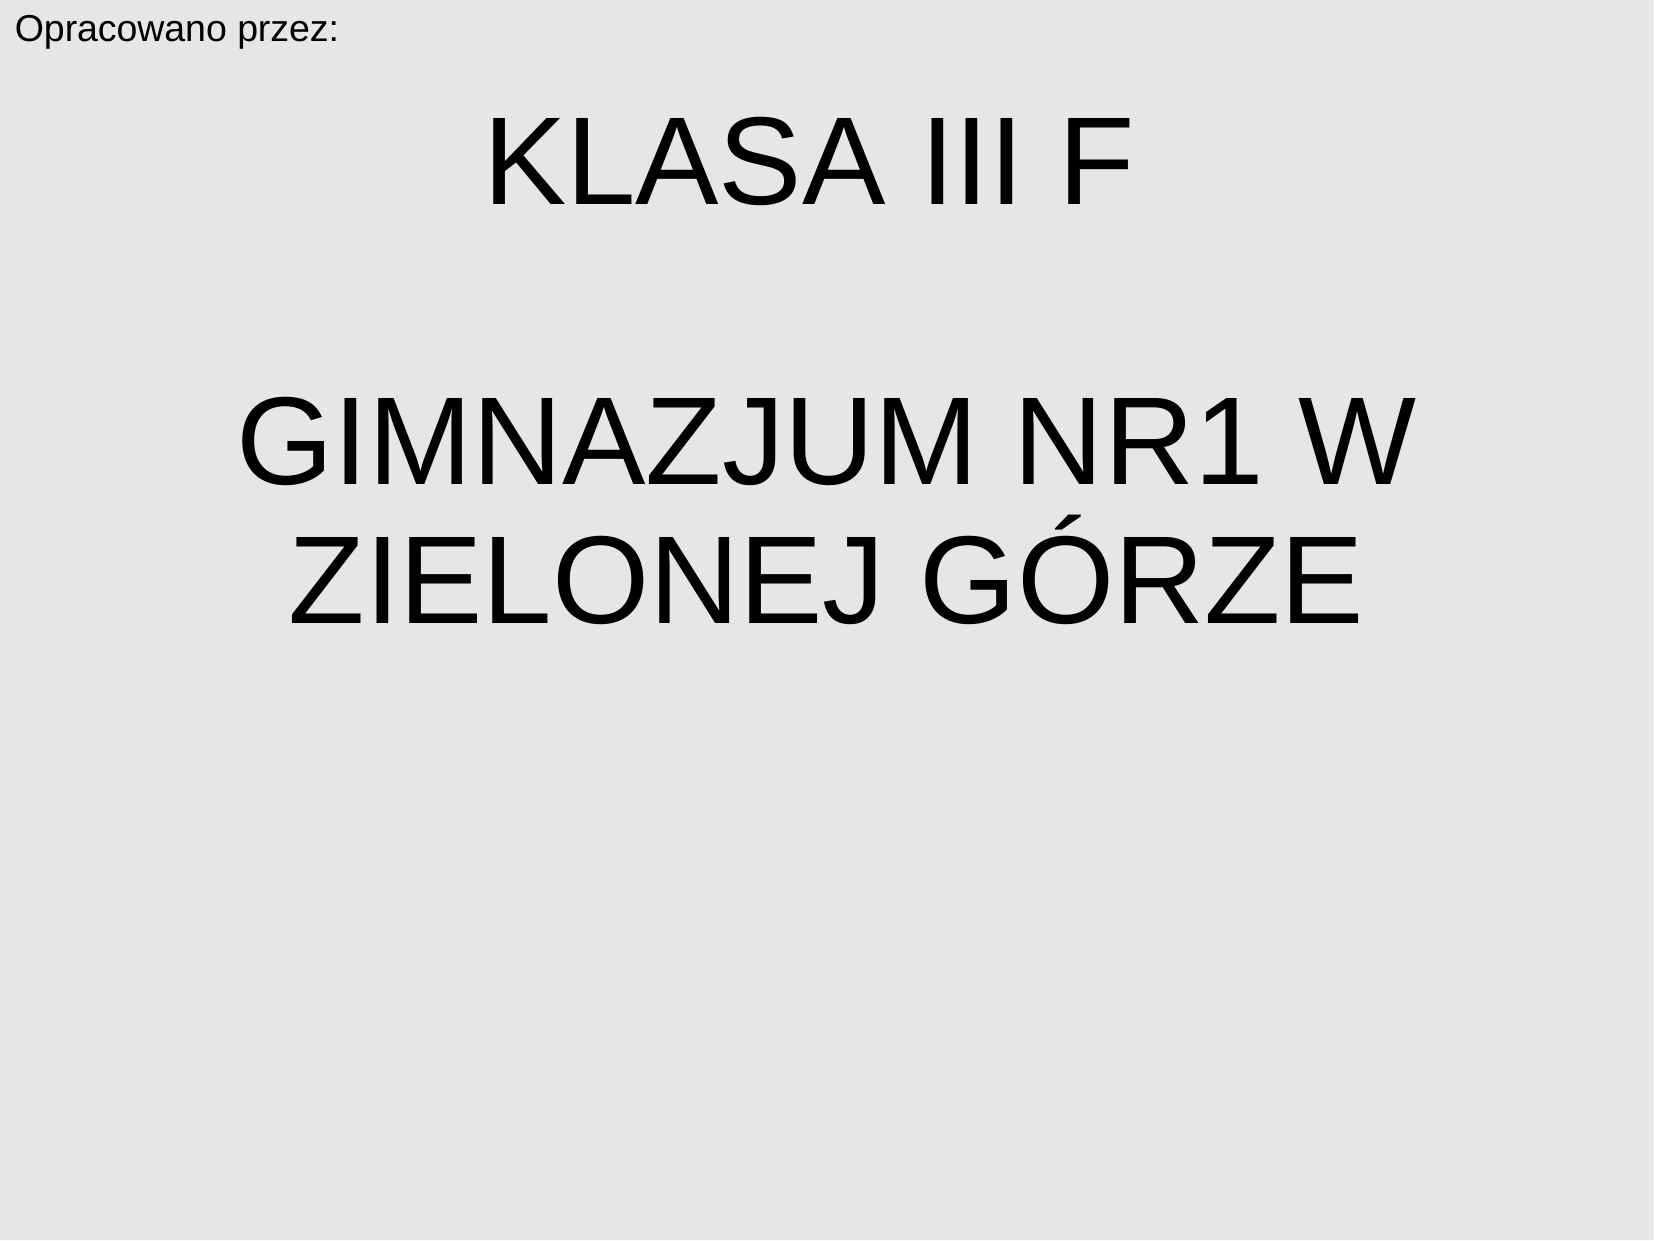

Opracowano przez:
KLASA III F
GIMNAZJUM NR1 W ZIELONEJ GÓRZE